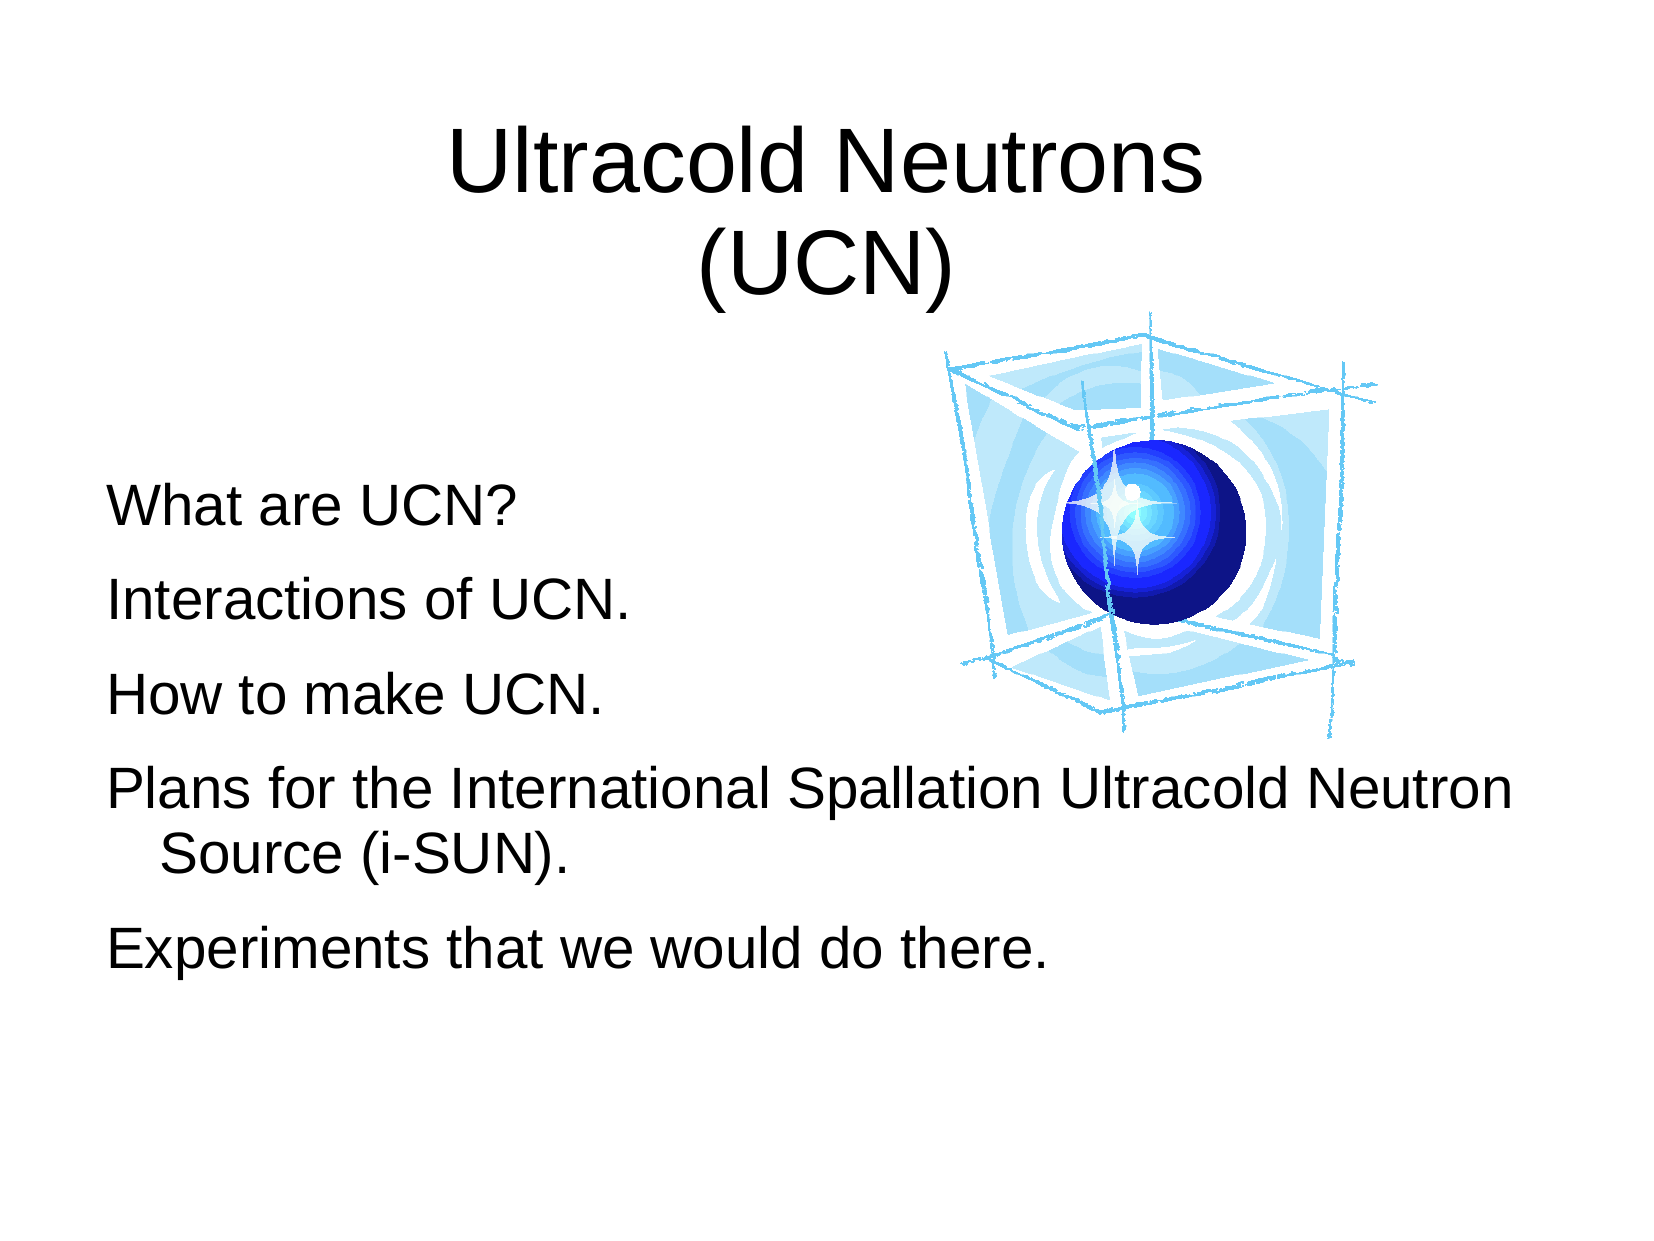

# Ultracold Neutrons (UCN)
What are UCN?
Interactions of UCN.
How to make UCN.
Plans for the International Spallation Ultracold Neutron Source (i-SUN).
Experiments that we would do there.